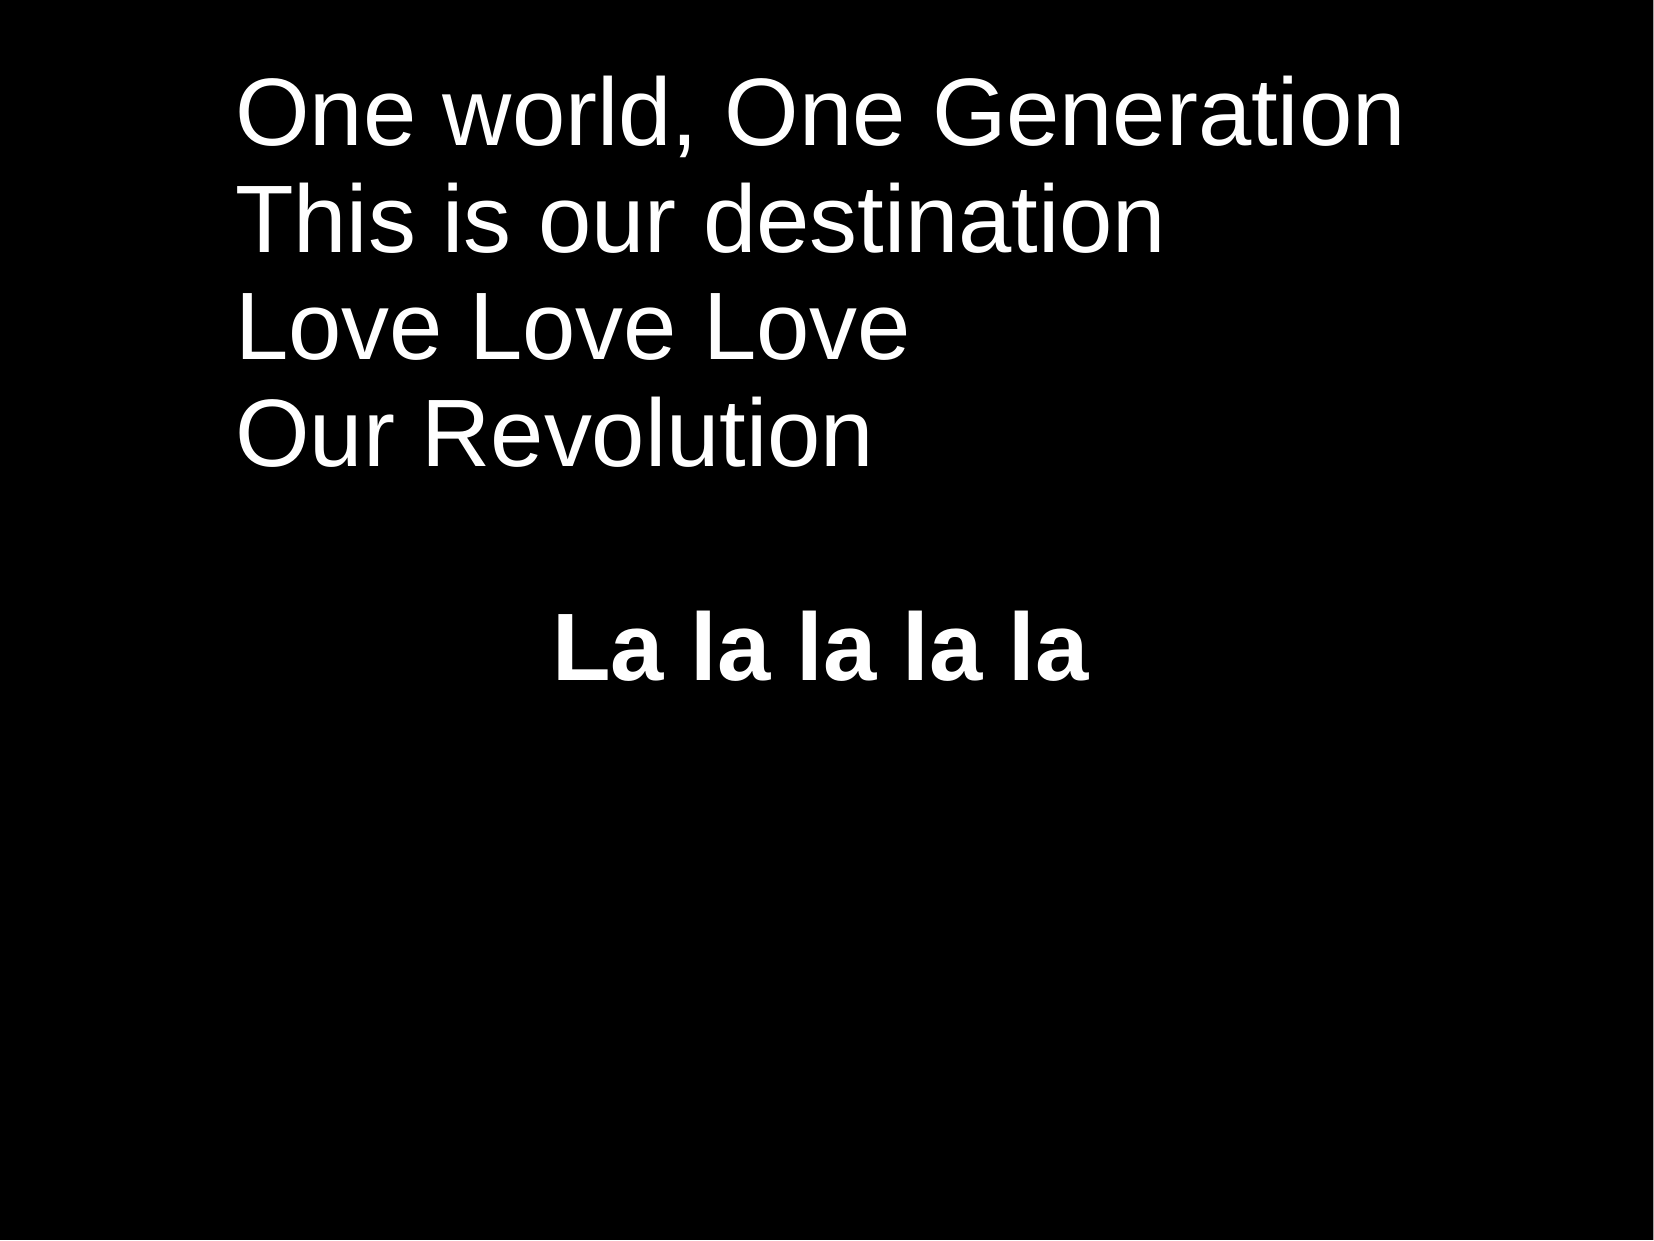

# One world, One Generation
This is our destination
Love Love Love
Our Revolution
La la la la la